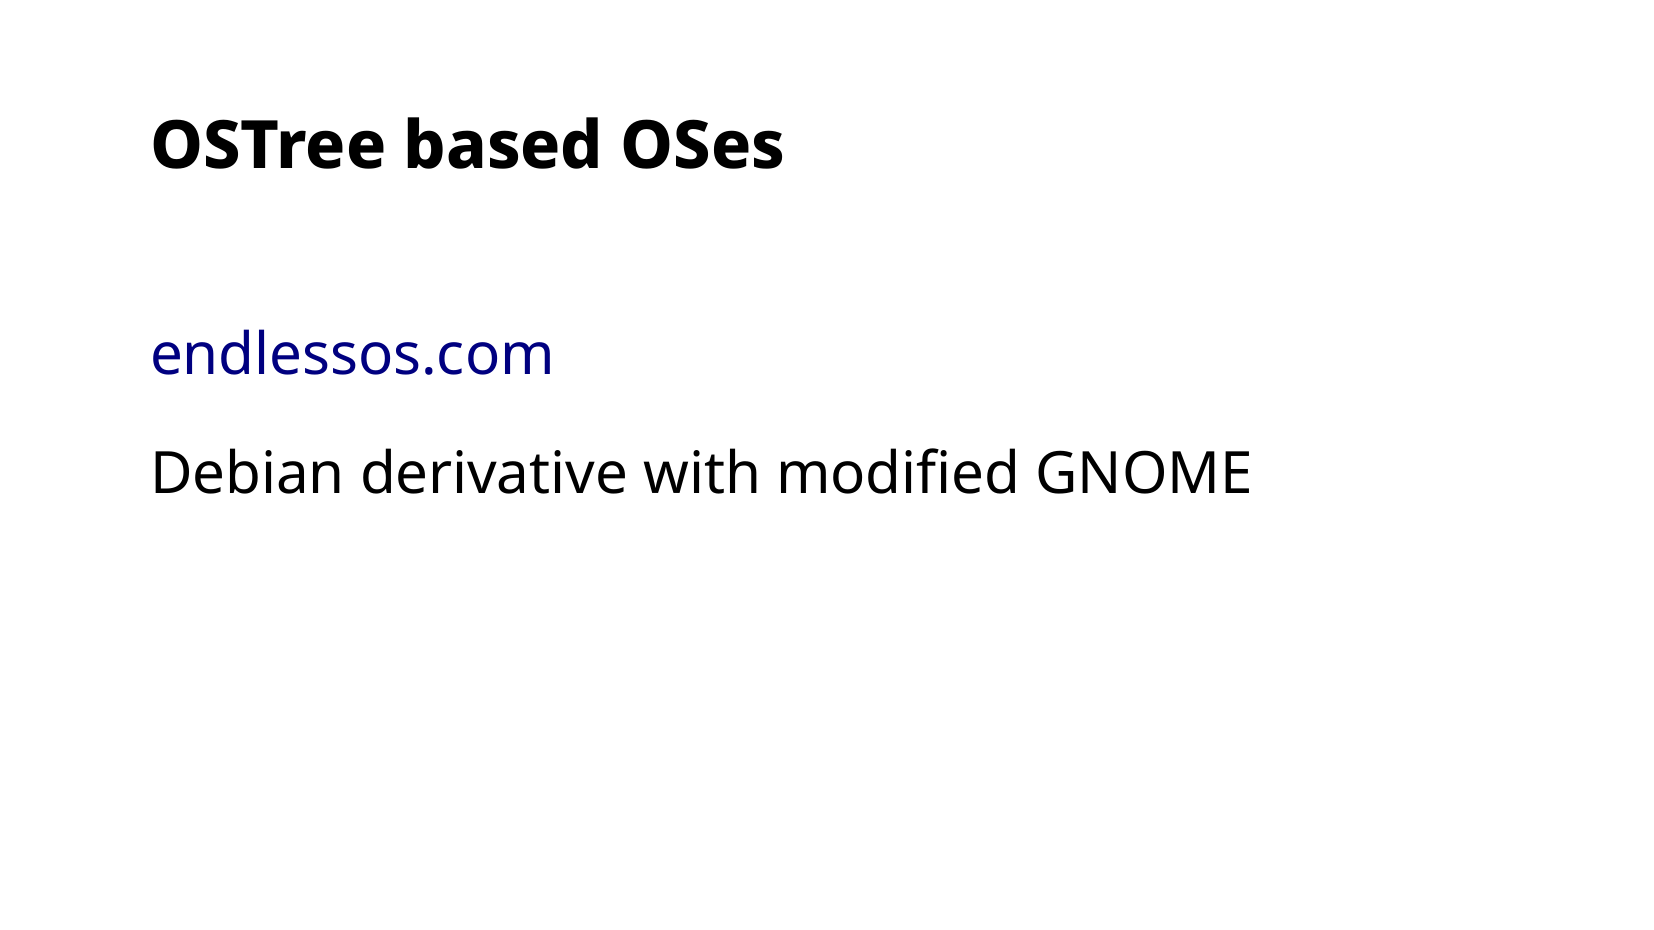

# OSTree based OSes
endlessos.com
Debian derivative with modified GNOME